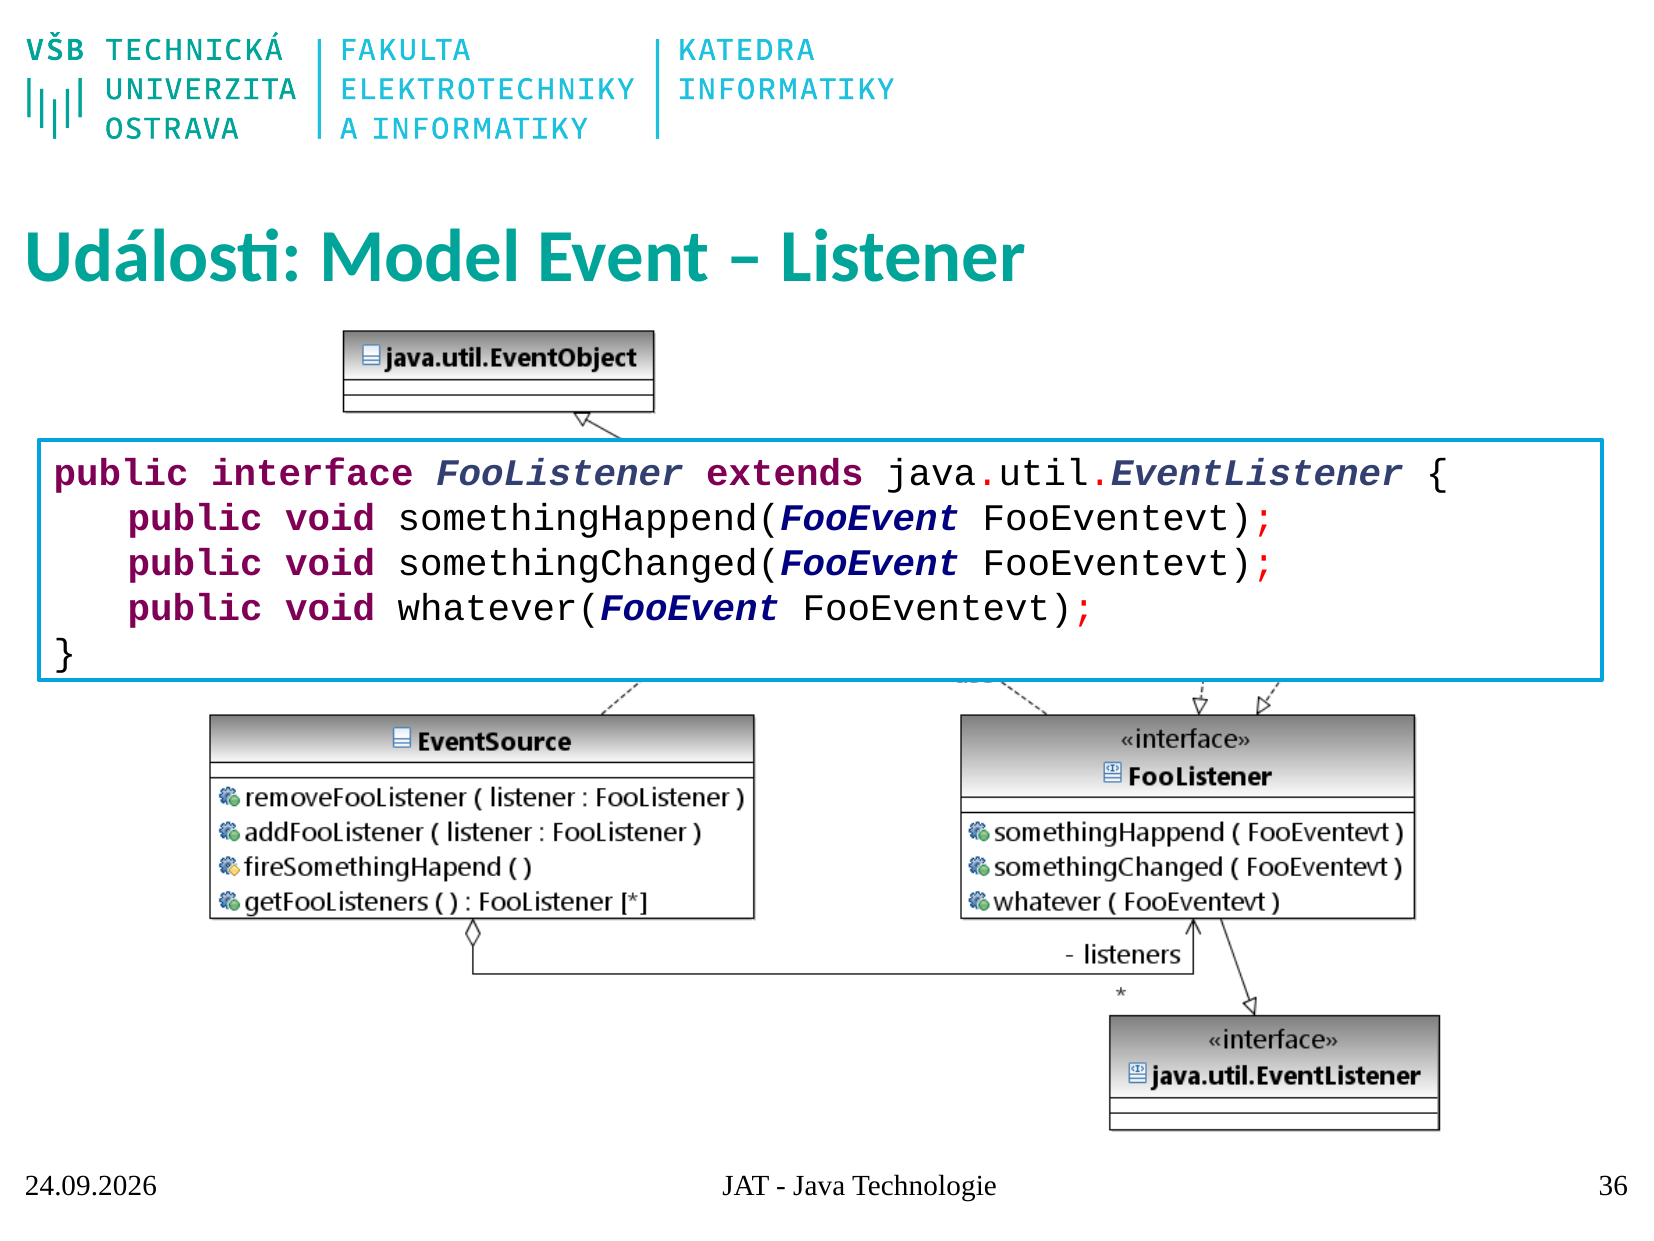

# Události: Model Event – Listener
public interface FooListener extends java.util.EventListener {
	public void somethingHappend(FooEvent FooEventevt);
	public void somethingChanged(FooEvent FooEventevt);
	public void whatever(FooEvent FooEventevt);
}
JAT - Java Technologie
36